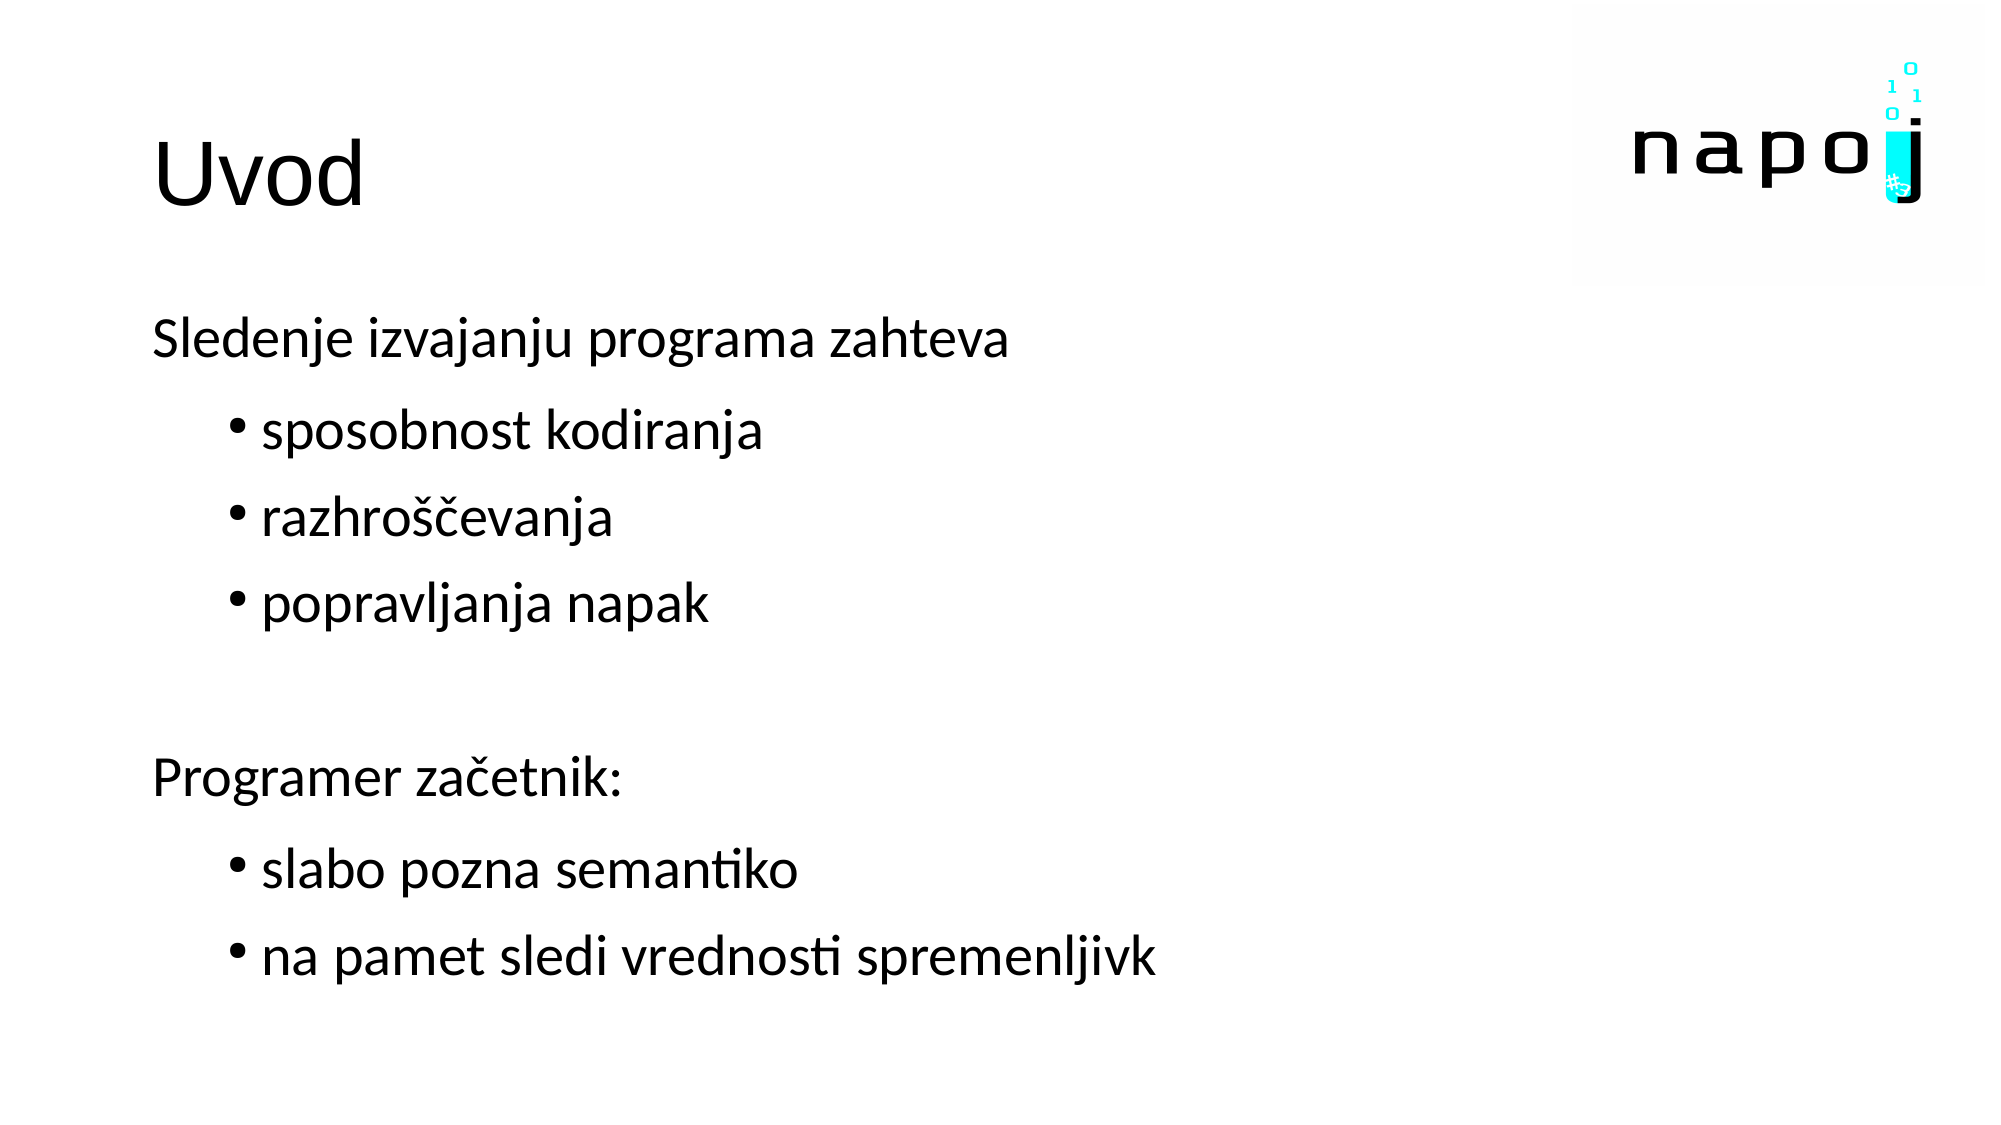

# Uvod
Sledenje izvajanju programa zahteva
 sposobnost kodiranja
 razhroščevanja
 popravljanja napak
Programer začetnik:
 slabo pozna semantiko
 na pamet sledi vrednosti spremenljivk